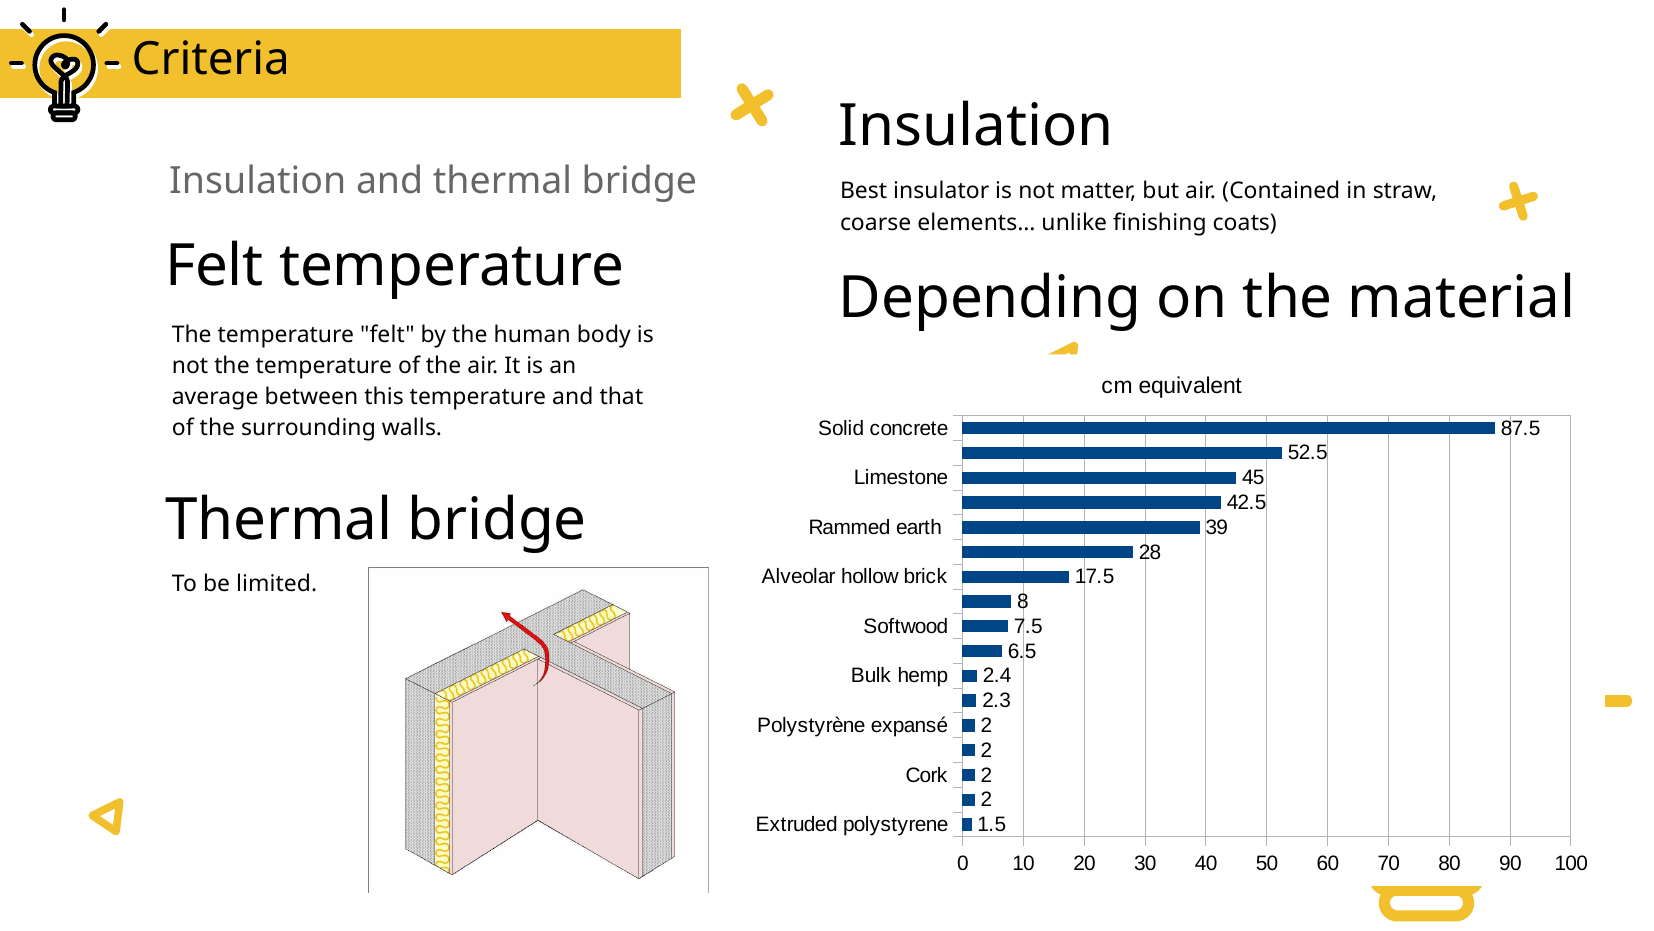

Criteria
Insulation
# Insulation and thermal bridge
Best insulator is not matter, but air. (Contained in straw, coarse elements… unlike finishing coats)
Depending on the material
Felt temperature
The temperature "felt" by the human body is not the temperature of the air. It is an average between this temperature and that of the surrounding walls.
### Chart: cm equivalent
| Category | Colonne C |
|---|---|
| Extruded polystyrene | 1.5 |
| Cellulose panels | 2.0 |
| Cork | 2.0 |
| Rockwool | 2.0 |
| Polystyrène expansé | 2.0 |
| Cellulose wadding | 2.3 |
| Bulk hemp | 2.4 |
| Hemp concrete | 6.5 |
| Softwood | 7.5 |
| Aerated concrete | 8.0 |
| Alveolar hollow brick | 17.5 |
| Solid brick | 28.0 |
| Rammed earth | 39.0 |
| Adobe | 42.5 |
| Limestone | 45.0 |
| Hollow concrete block | 52.5 |
| Solid concrete | 87.5 |Thermal bridge
To be limited.